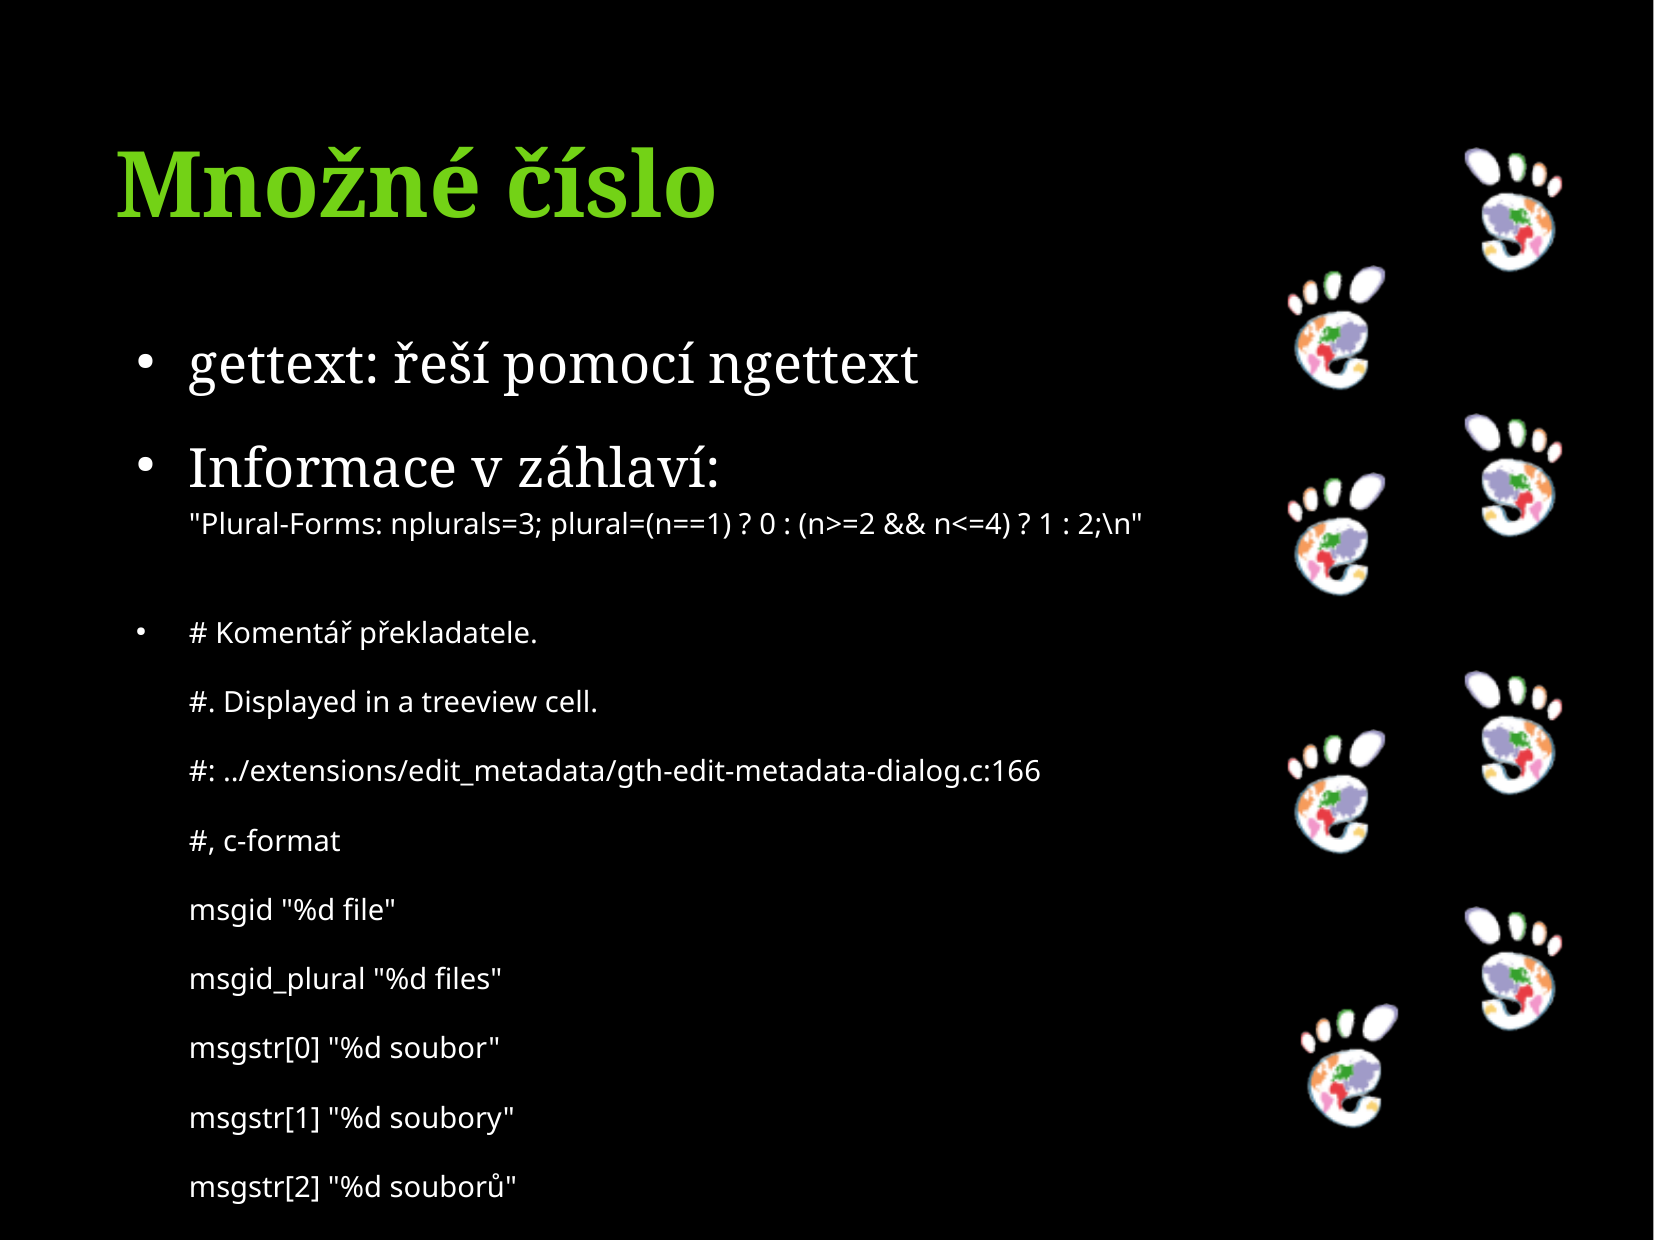

# Množné číslo
gettext: řeší pomocí ngettext
Informace v záhlaví:
"Plural-Forms: nplurals=3; plural=(n==1) ? 0 : (n>=2 && n<=4) ? 1 : 2;\n"
# Komentář překladatele.
#. Displayed in a treeview cell.
#: ../extensions/edit_metadata/gth-edit-metadata-dialog.c:166
#, c-format
msgid "%d file"
msgid_plural "%d files"
msgstr[0] "%d soubor"
msgstr[1] "%d soubory"
msgstr[2] "%d souborů"